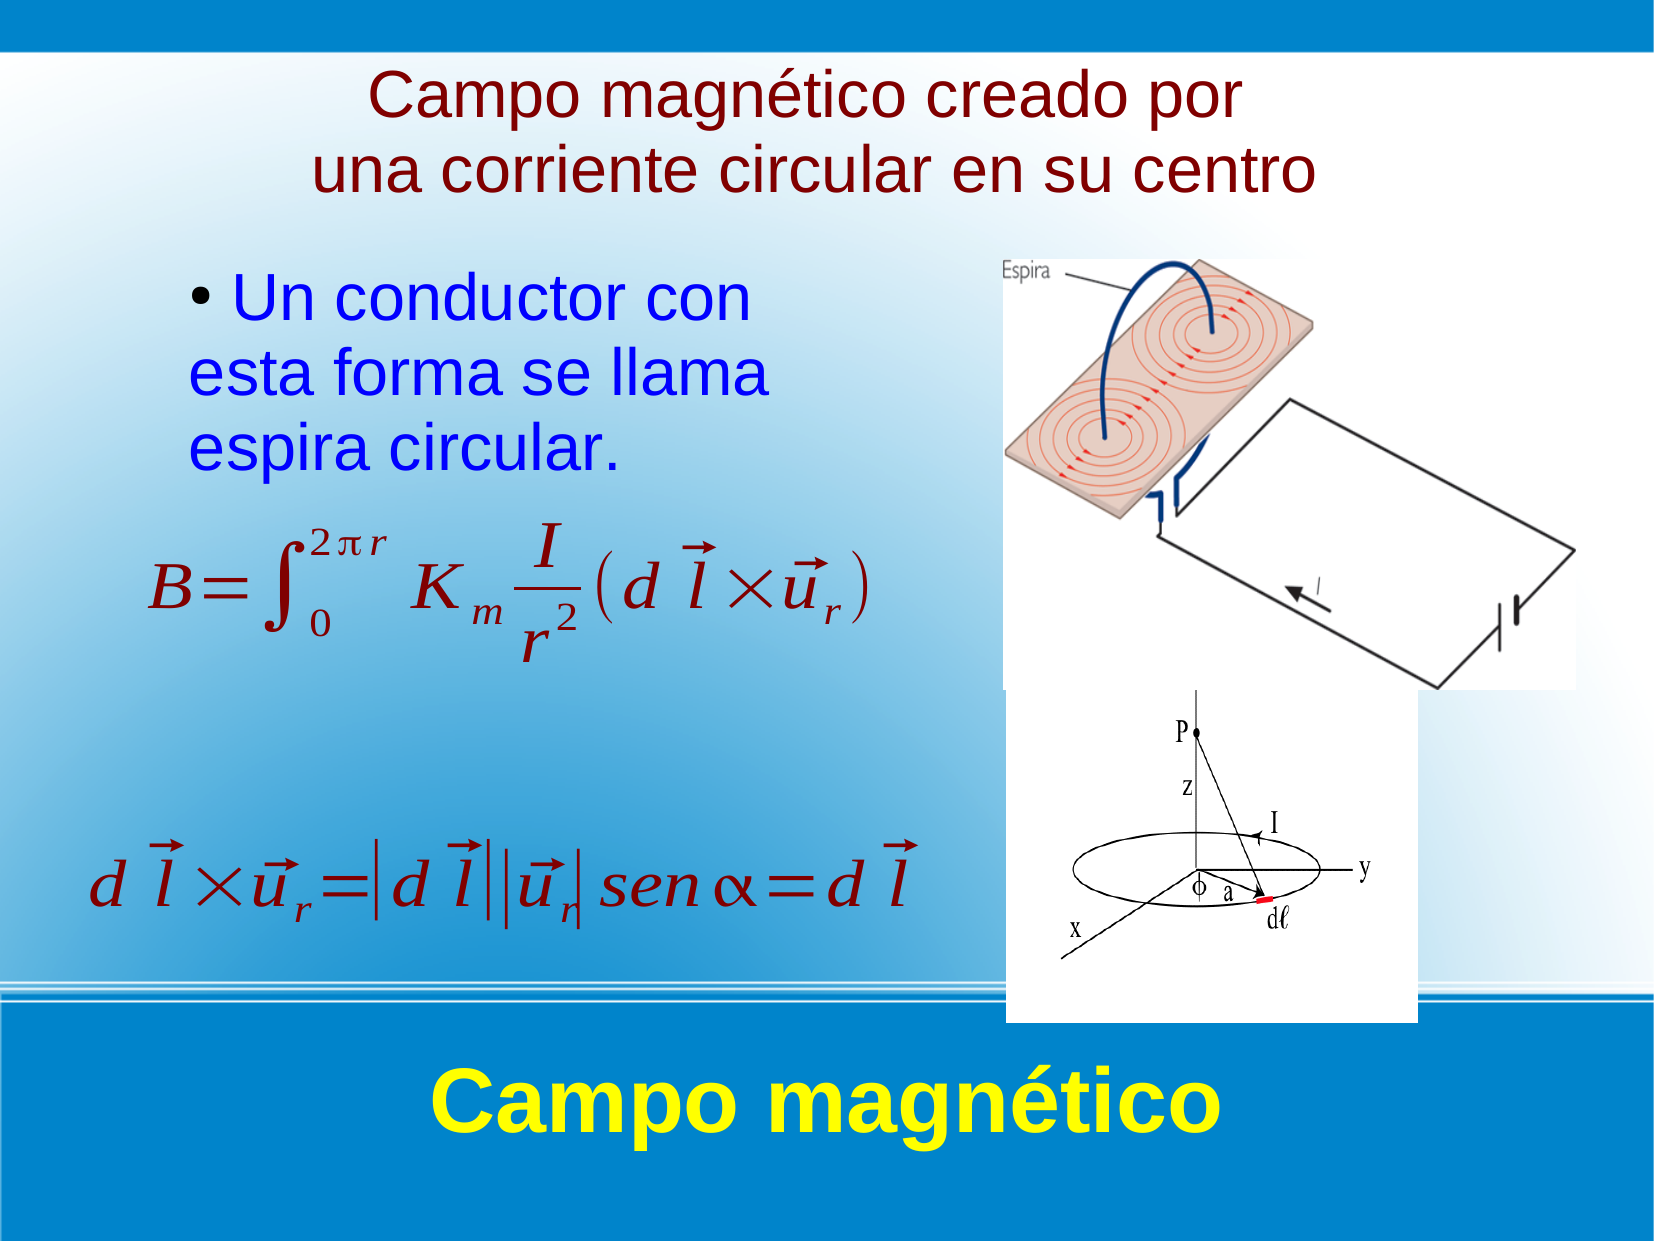

Campo magnético creado por
una corriente circular en su centro
 Un conductor con esta forma se llama espira circular.
# Campo magnético